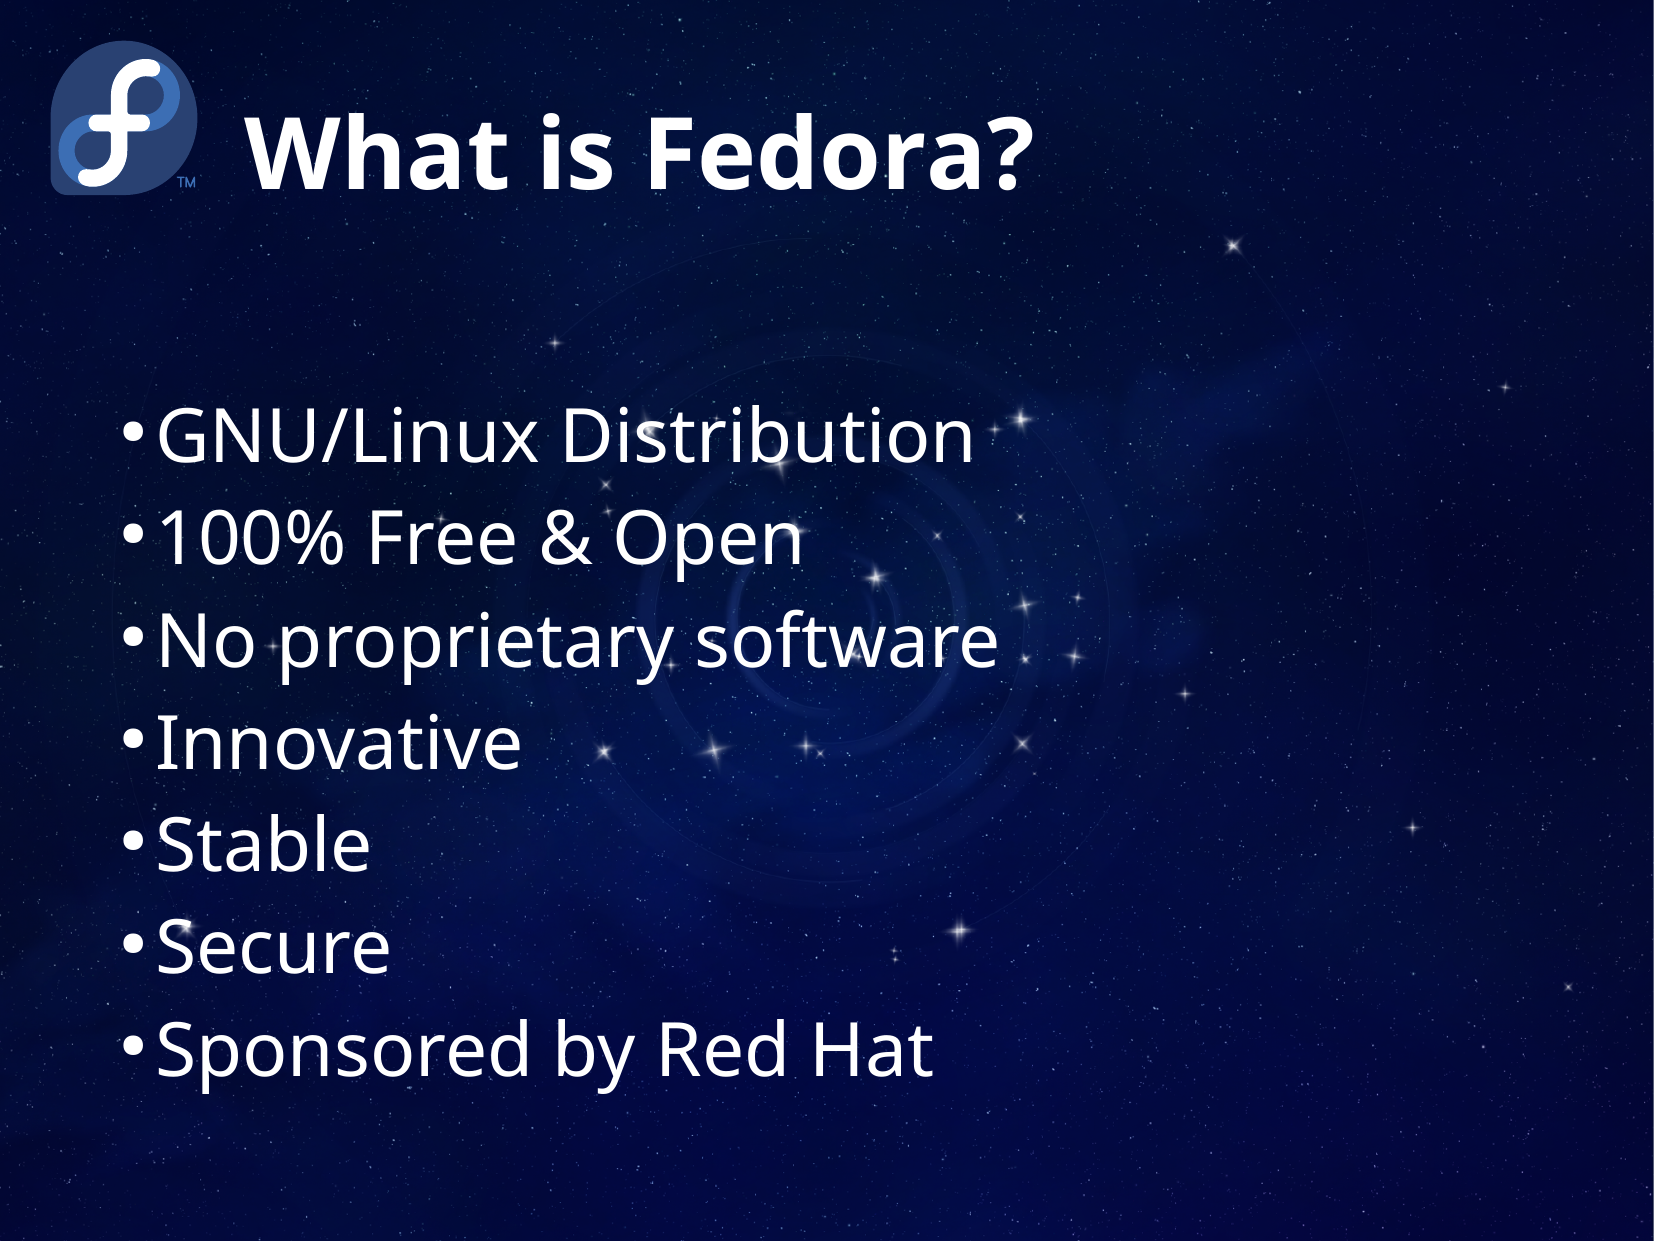

What is Fedora?
GNU/Linux Distribution
100% Free & Open
No proprietary software
Innovative
Stable
Secure
Sponsored by Red Hat